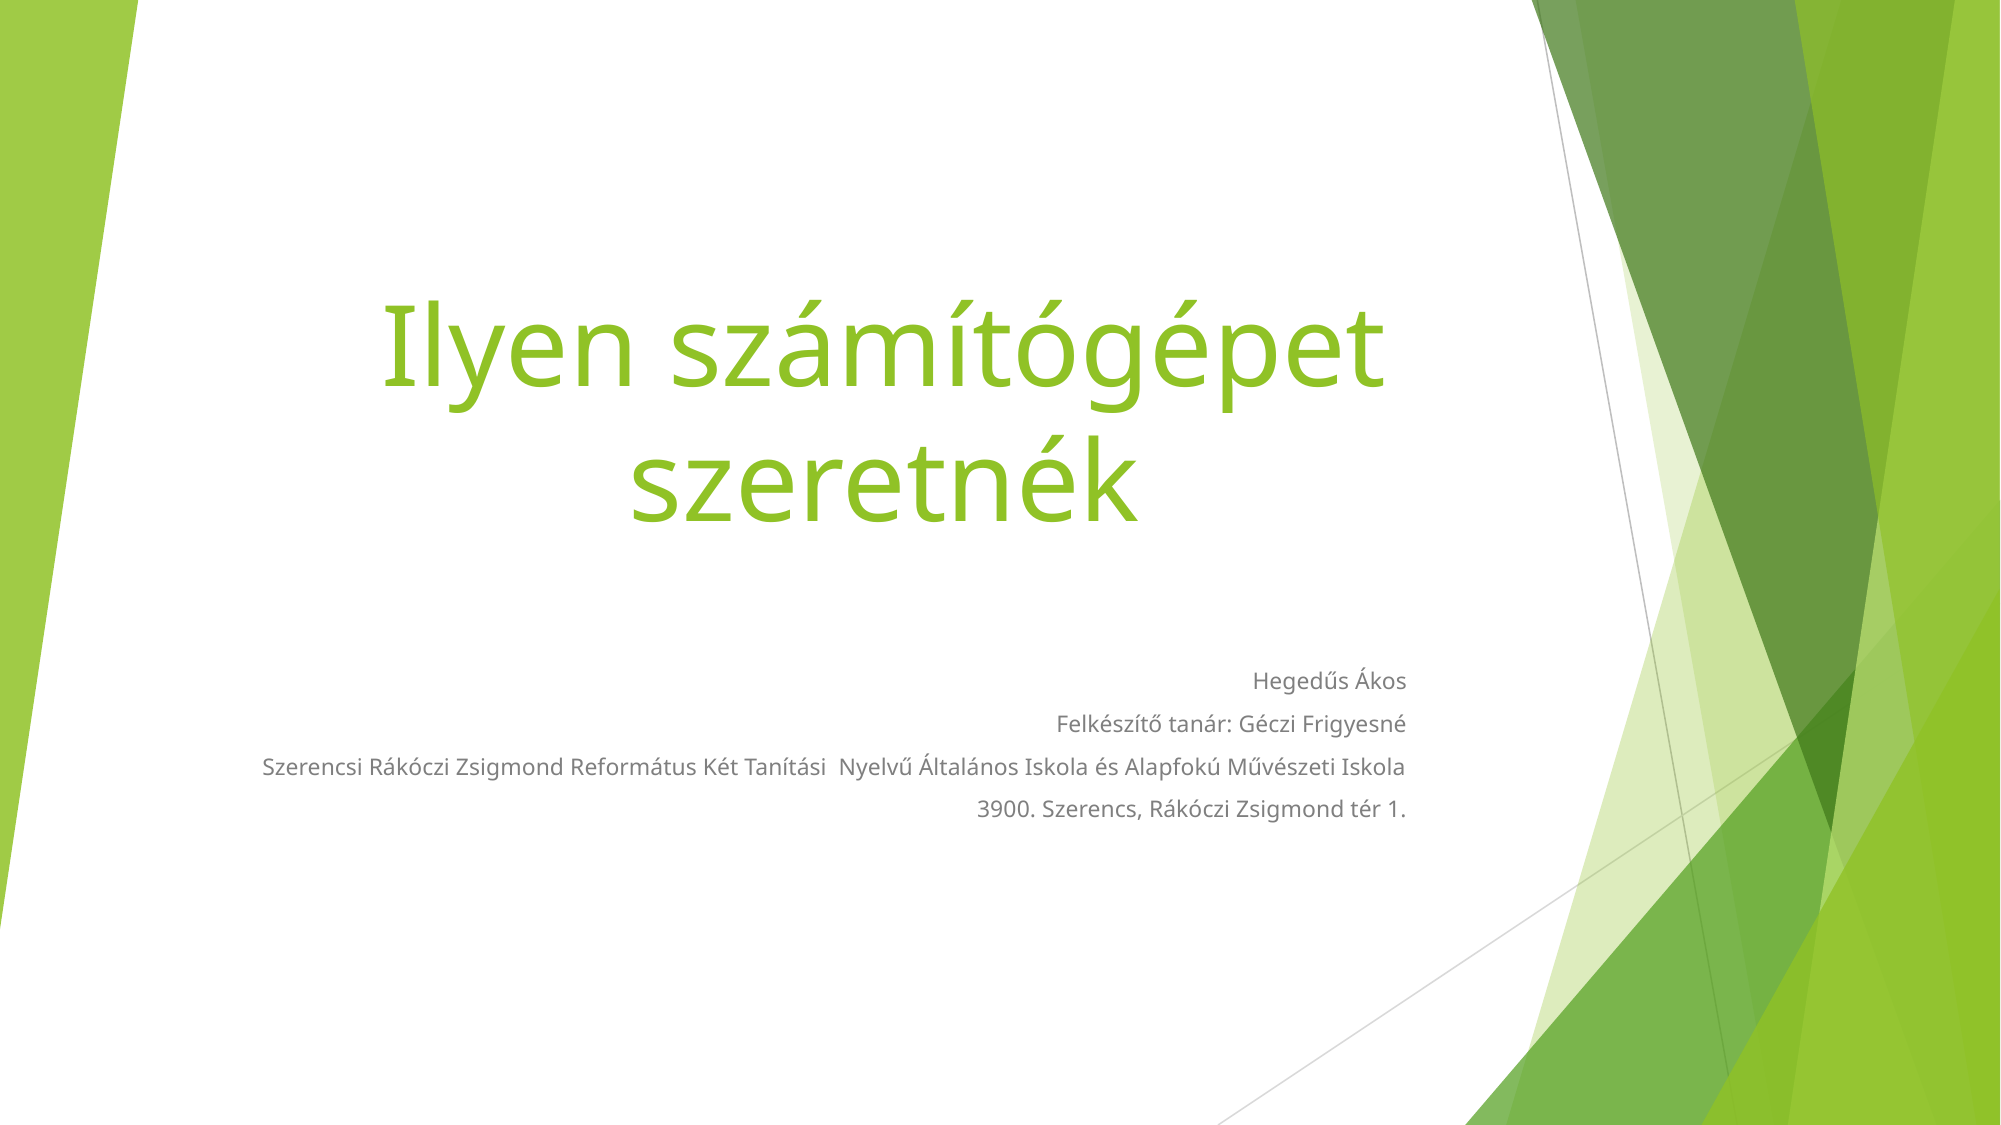

# Ilyen számítógépet szeretnék
Hegedűs Ákos
Felkészítő tanár: Géczi Frigyesné
Szerencsi Rákóczi Zsigmond Református Két Tanítási Nyelvű Általános Iskola és Alapfokú Művészeti Iskola
3900. Szerencs, Rákóczi Zsigmond tér 1.